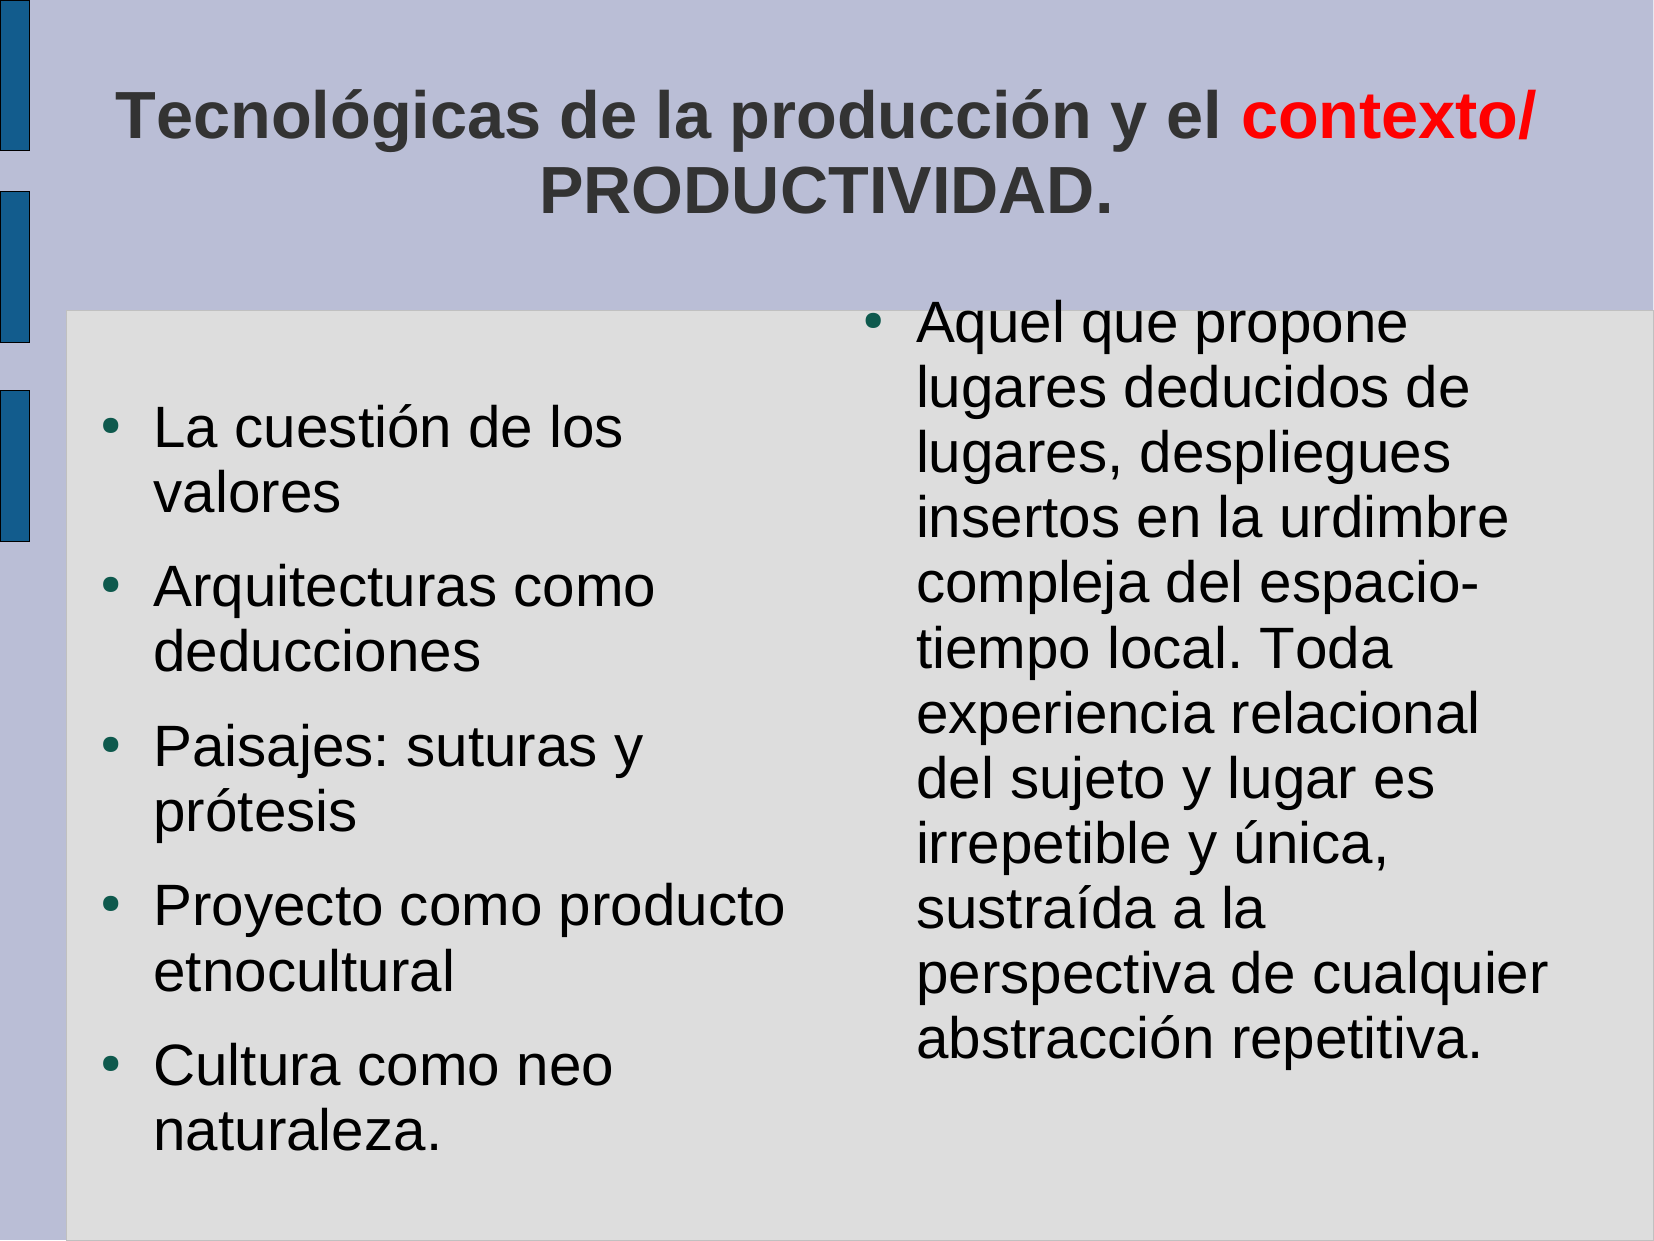

# Tecnológicas de la producción y el contexto/ PRODUCTIVIDAD.
La cuestión de los valores
Arquitecturas como deducciones
Paisajes: suturas y prótesis
Proyecto como producto etnocultural
Cultura como neo naturaleza.
Aquel que propone lugares deducidos de lugares, despliegues insertos en la urdimbre compleja del espacio-tiempo local. Toda experiencia relacional del sujeto y lugar es irrepetible y única, sustraída a la perspectiva de cualquier abstracción repetitiva.